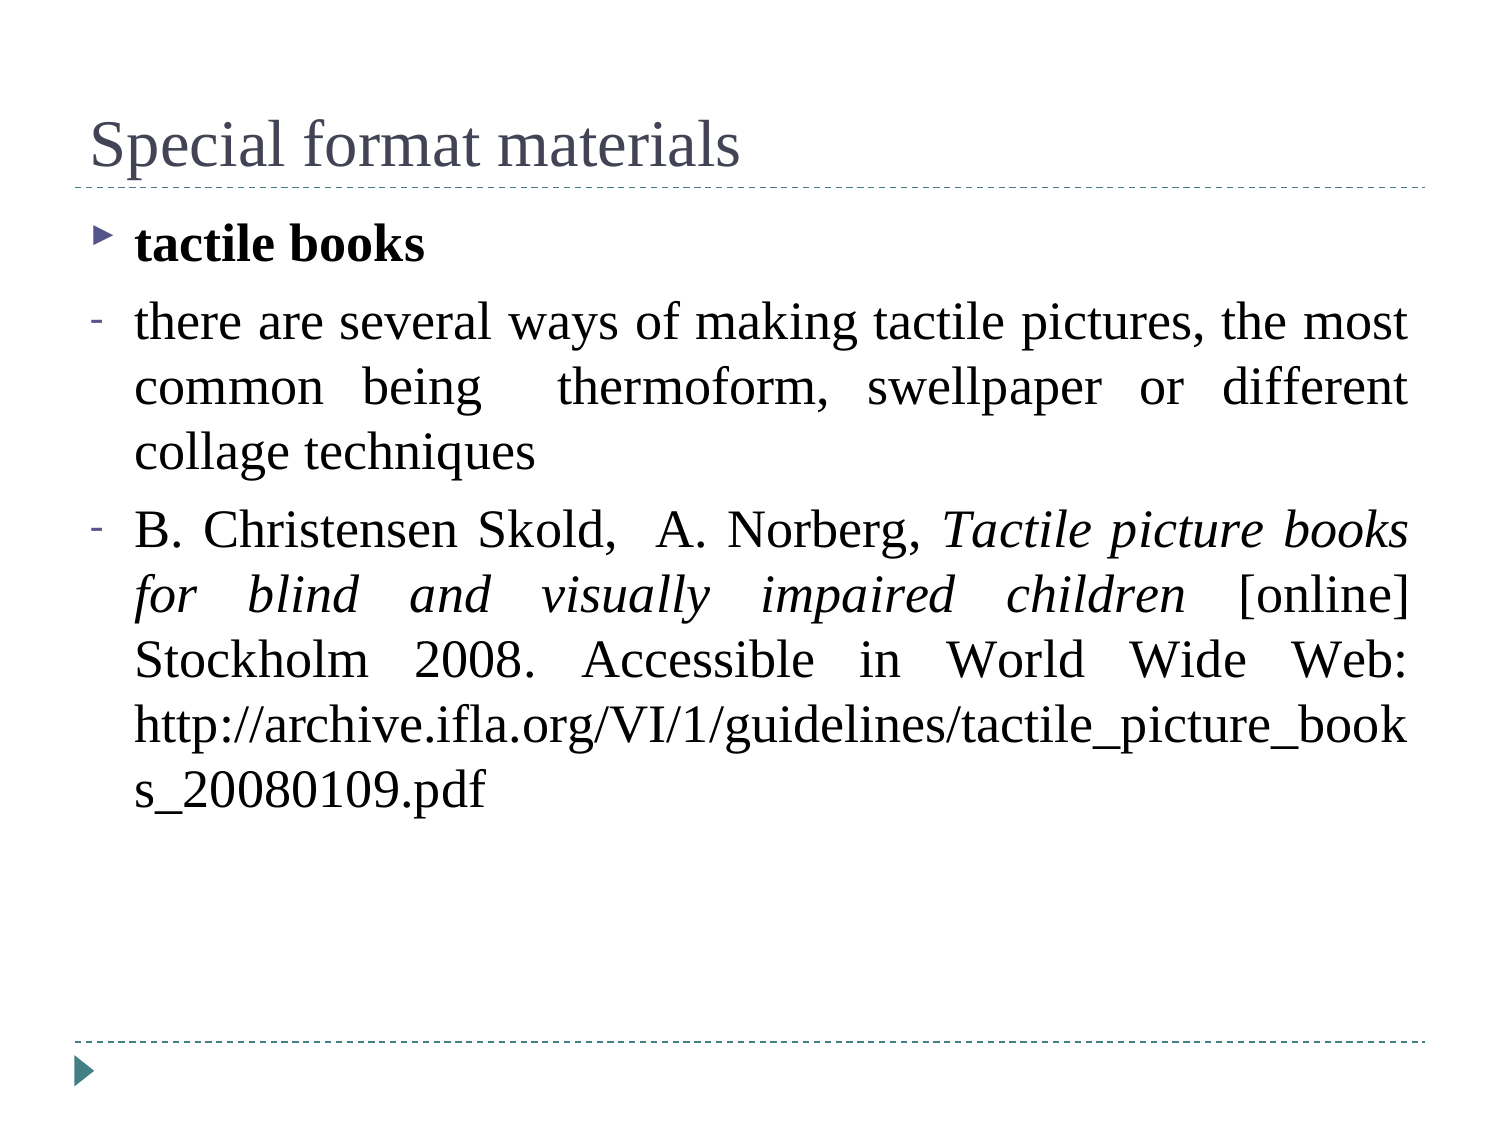

# Special format materials
tactile books
there are several ways of making tactile pictures, the most common being thermoform, swellpaper or different collage techniques
B. Christensen Skold, A. Norberg, Tactile picture books for blind and visually impaired children [online] Stockholm 2008. Accessible in World Wide Web: http://archive.ifla.org/VI/1/guidelines/tactile_picture_books_20080109.pdf